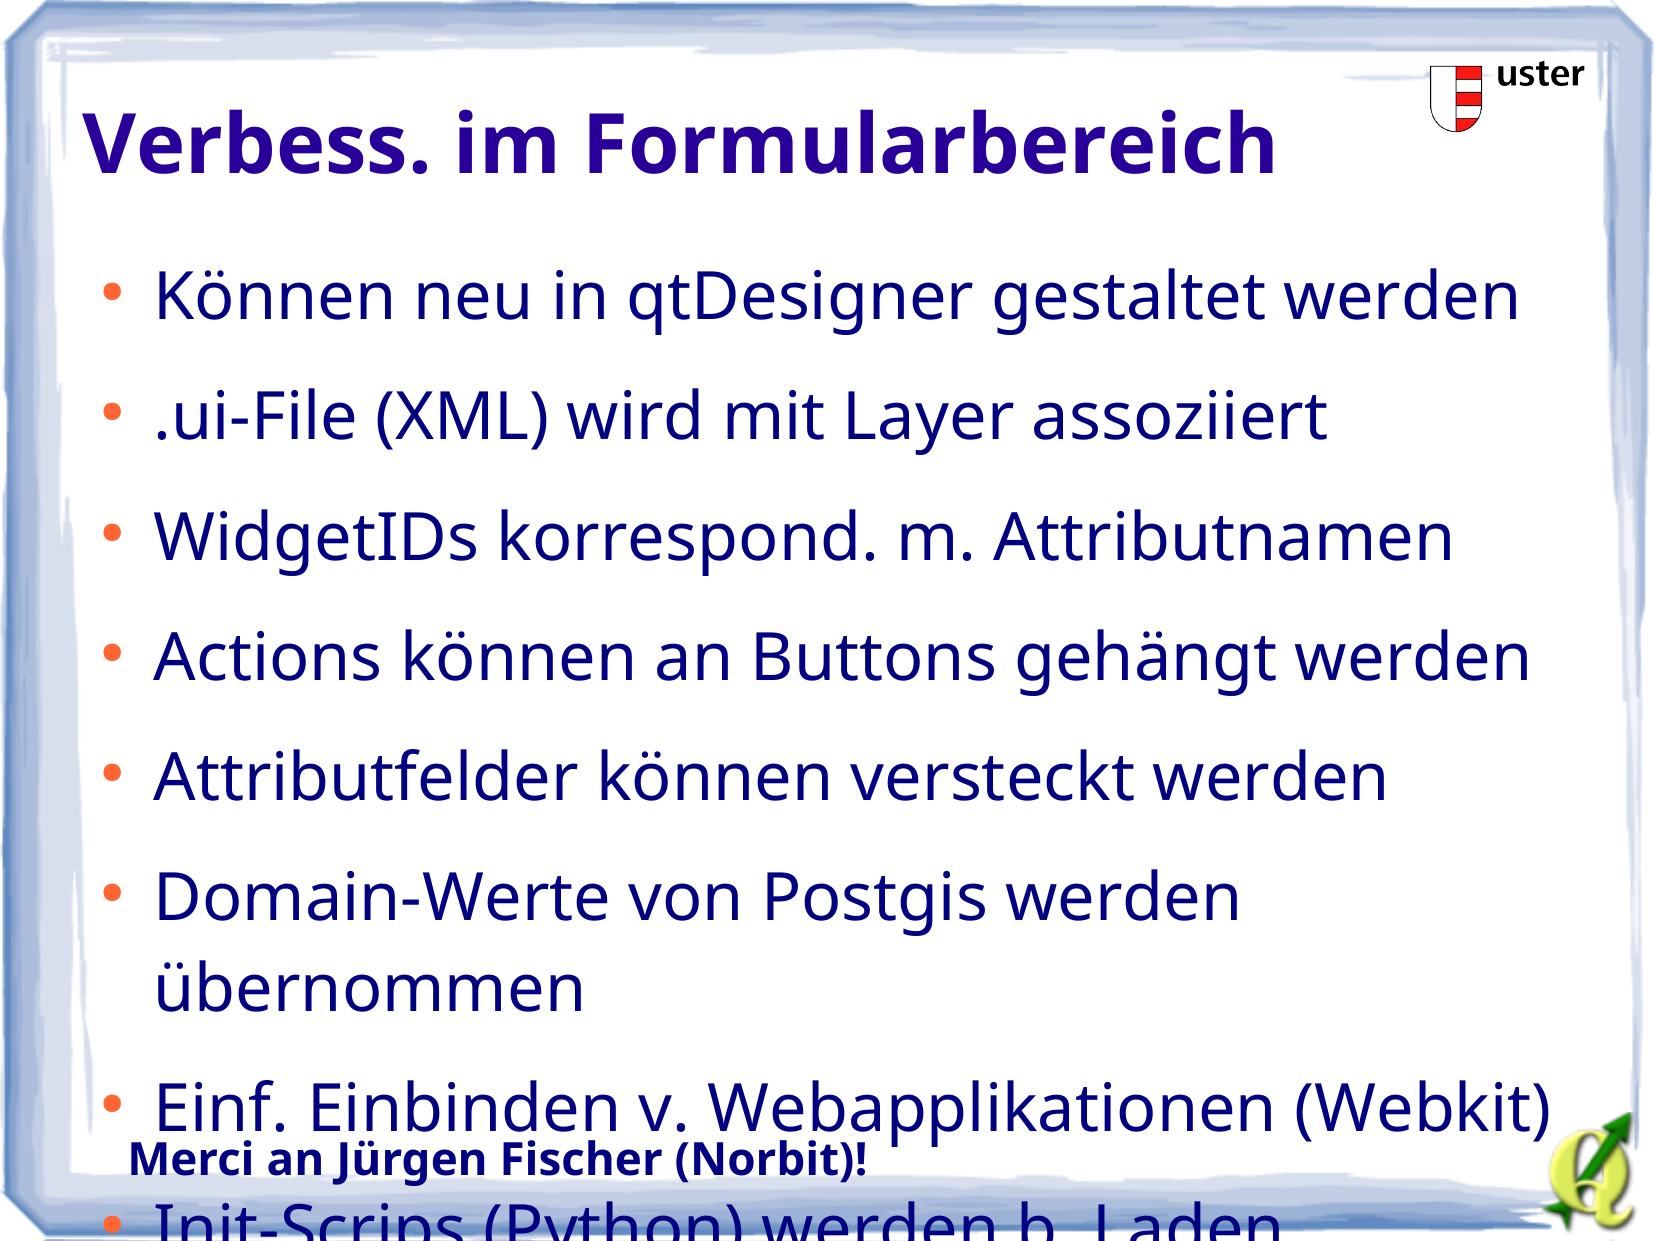

# Verbess. im Formularbereich
Können neu in qtDesigner gestaltet werden
.ui-File (XML) wird mit Layer assoziiert
WidgetIDs korrespond. m. Attributnamen
Actions können an Buttons gehängt werden
Attributfelder können versteckt werden
Domain-Werte von Postgis werden übernommen
Einf. Einbinden v. Webapplikationen (Webkit)
Init-Scrips (Python) werden b. Laden ausgeführt
Merci an Jürgen Fischer (Norbit)!